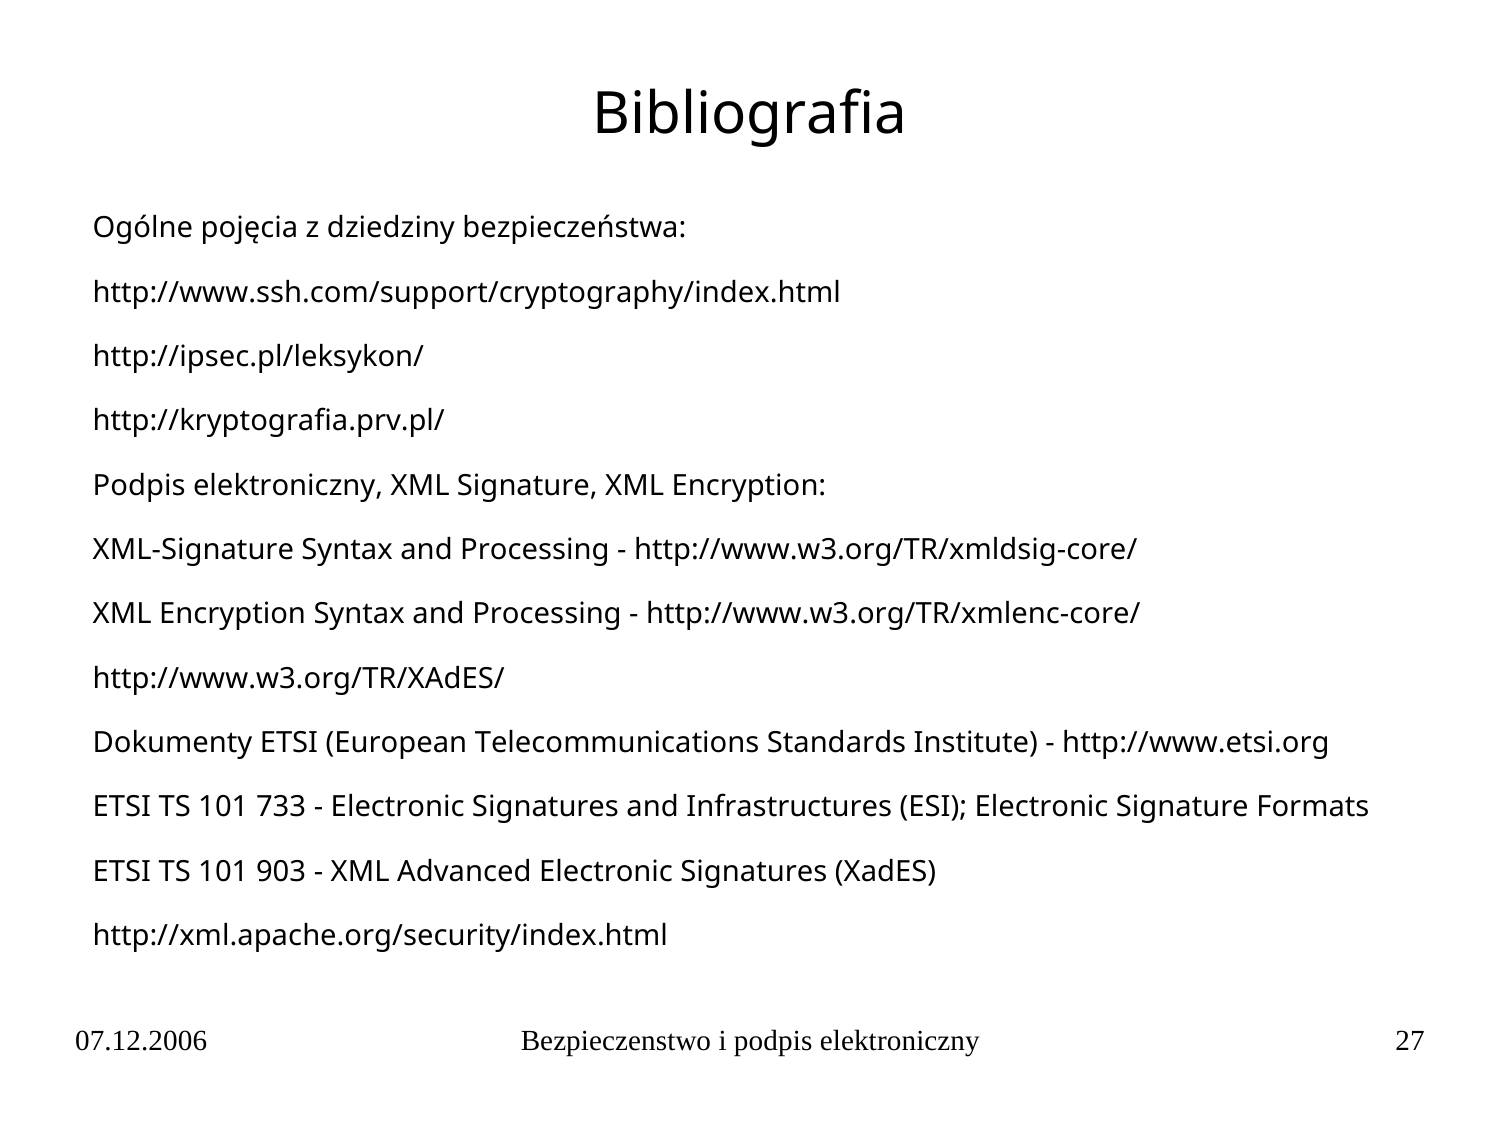

# Bibliografia
Ogólne pojęcia z dziedziny bezpieczeństwa:
http://www.ssh.com/support/cryptography/index.html
http://ipsec.pl/leksykon/
http://kryptografia.prv.pl/
Podpis elektroniczny, XML Signature, XML Encryption:
XML-Signature Syntax and Processing - http://www.w3.org/TR/xmldsig-core/
XML Encryption Syntax and Processing - http://www.w3.org/TR/xmlenc-core/
http://www.w3.org/TR/XAdES/
Dokumenty ETSI (European Telecommunications Standards Institute) - http://www.etsi.org
ETSI TS 101 733 - Electronic Signatures and Infrastructures (ESI); Electronic Signature Formats
ETSI TS 101 903 - XML Advanced Electronic Signatures (XadES)
http://xml.apache.org/security/index.html
07.12.2006
Bezpieczenstwo i podpis elektroniczny
27